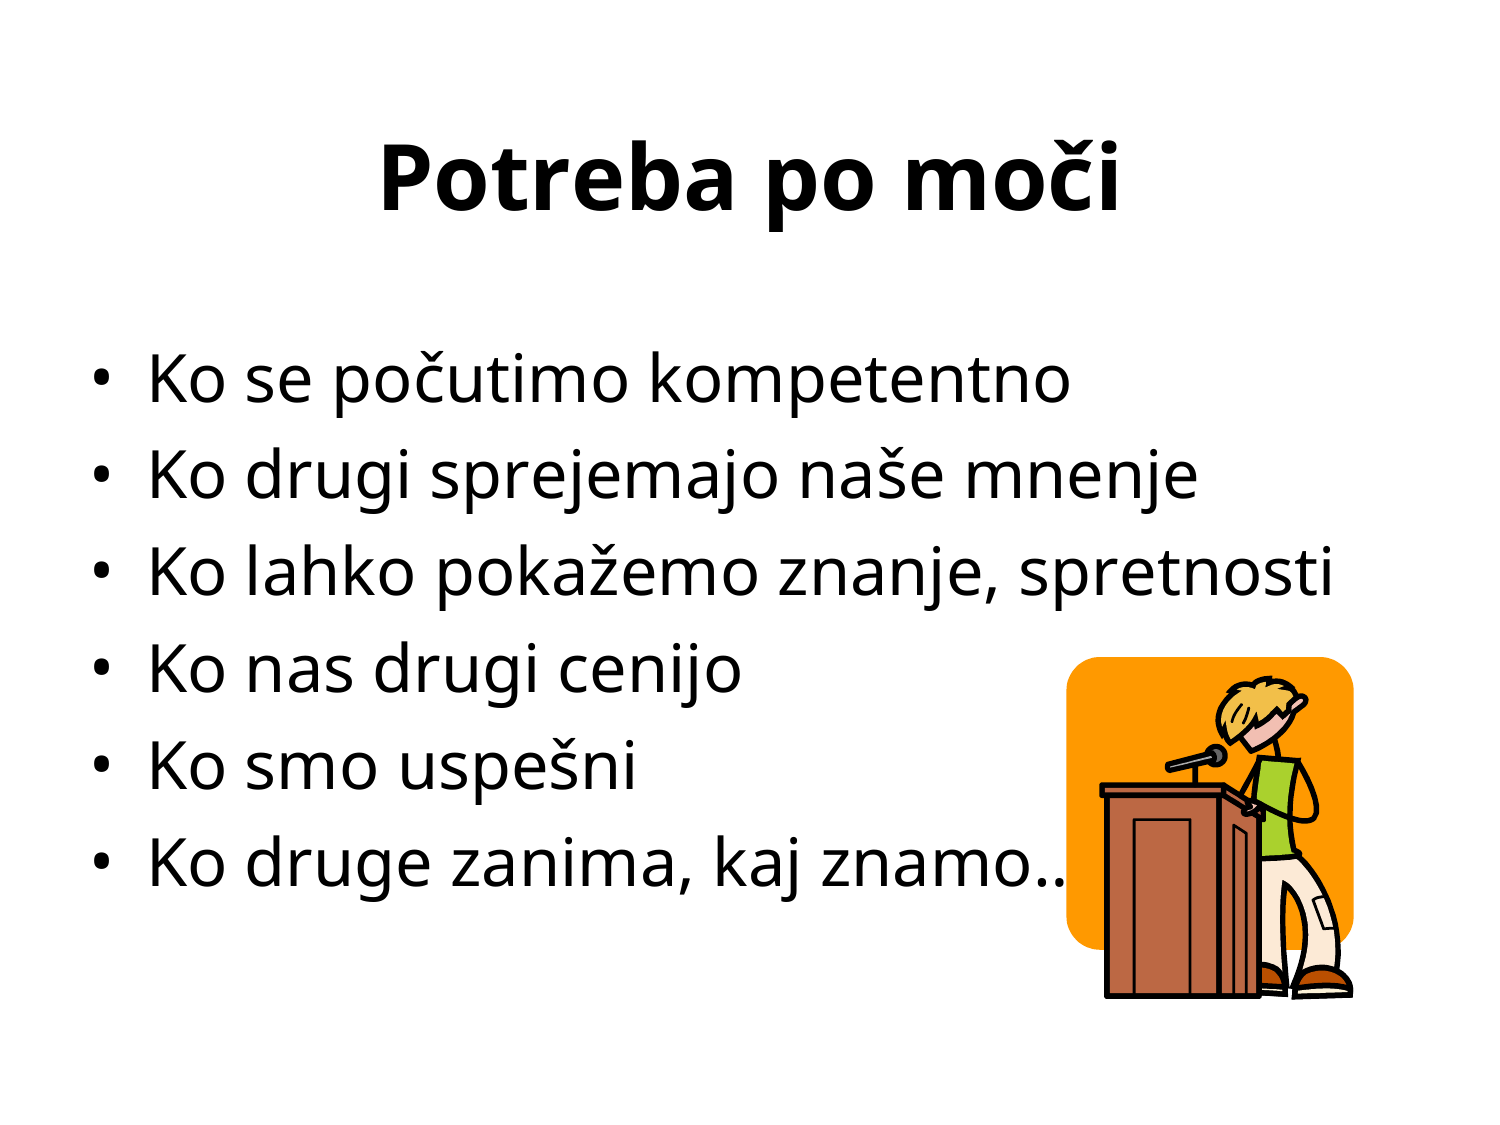

# Potreba po moči
Ko se počutimo kompetentno
Ko drugi sprejemajo naše mnenje
Ko lahko pokažemo znanje, spretnosti
Ko nas drugi cenijo
Ko smo uspešni
Ko druge zanima, kaj znamo…